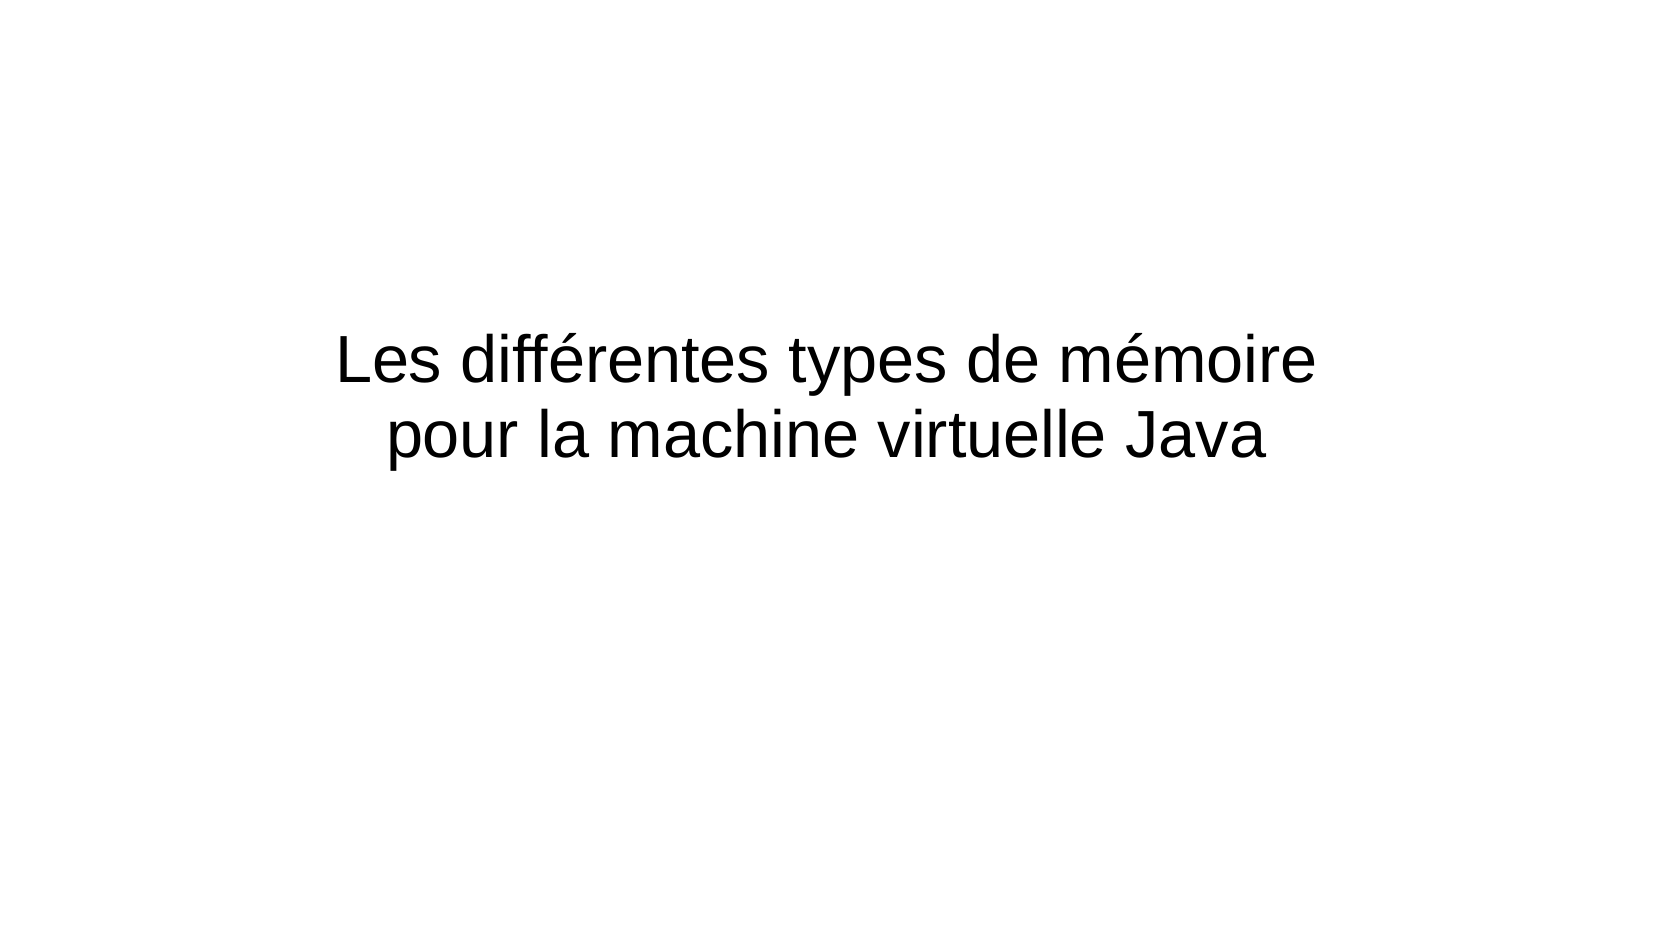

# Les différentes types de mémoire pour la machine virtuelle Java